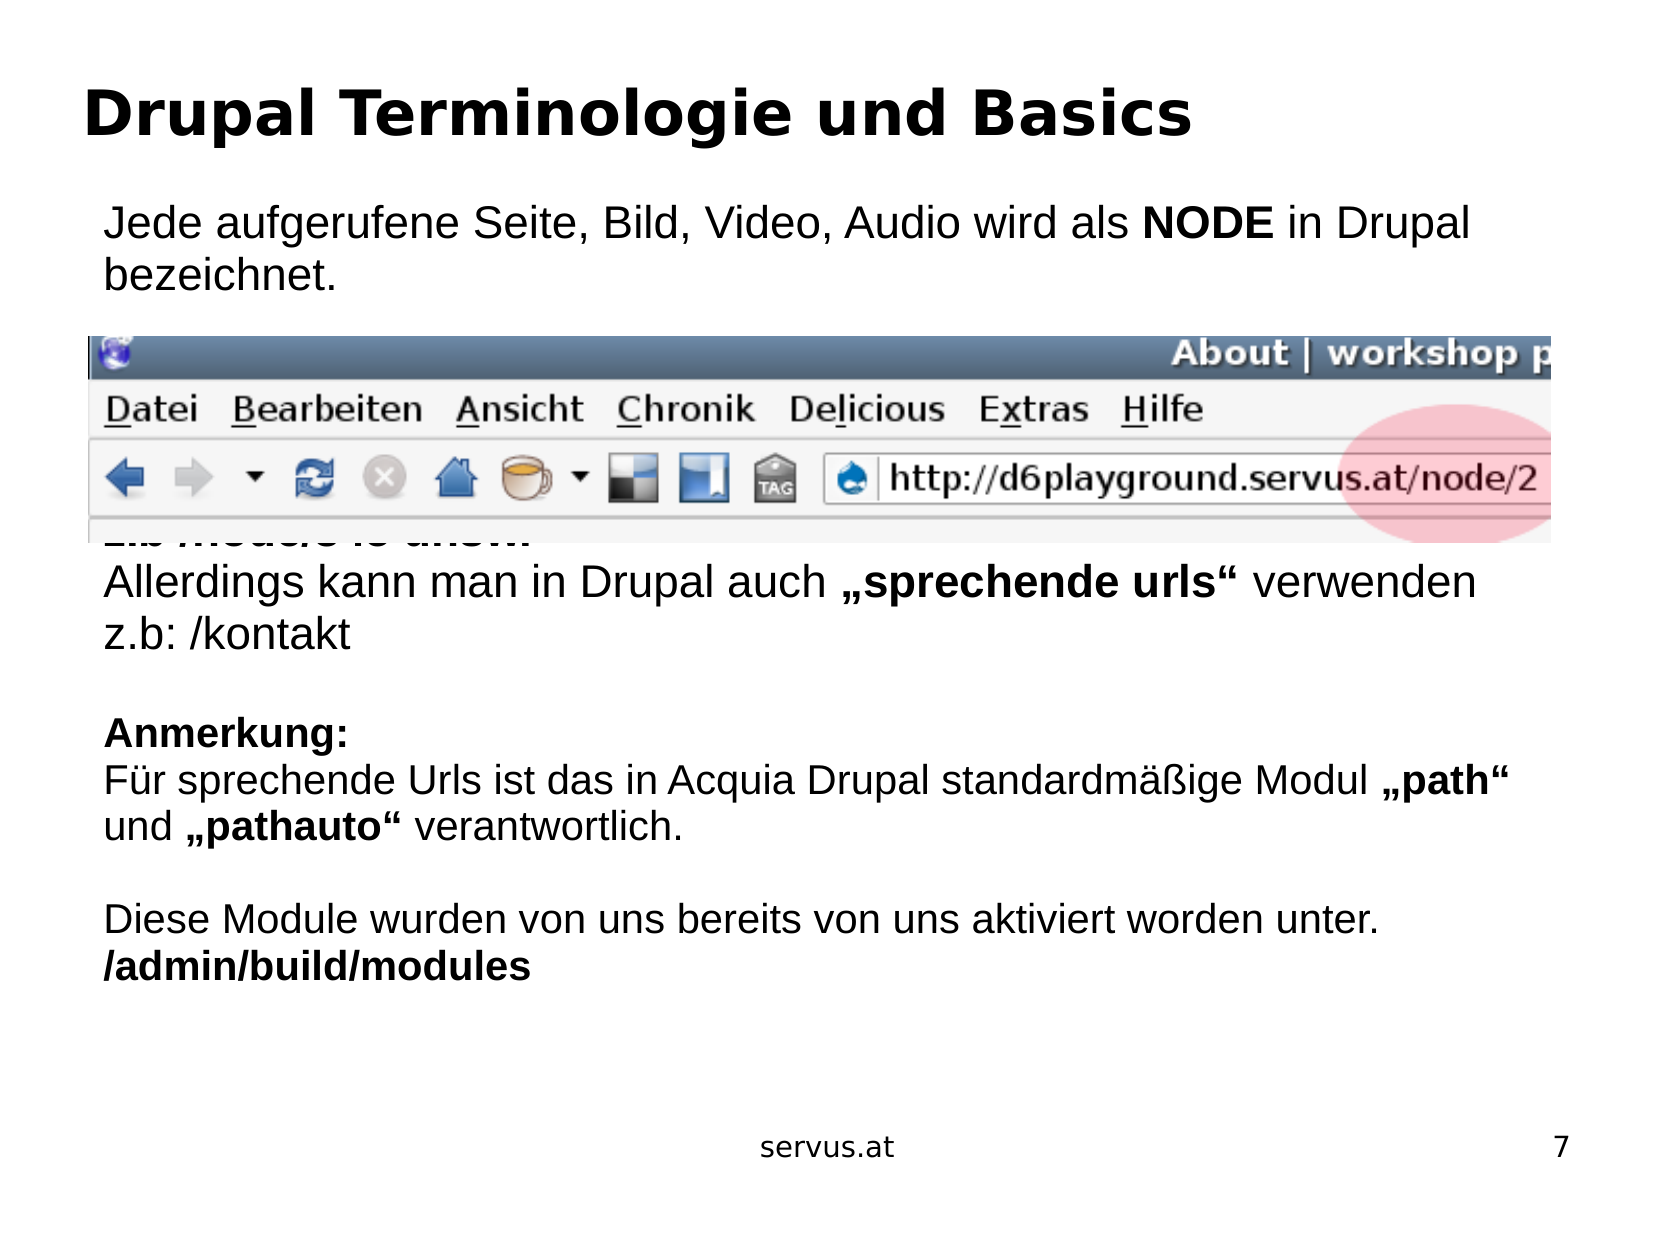

# Drupal Terminologie und Basics
Jede aufgerufene Seite, Bild, Video, Audio wird als NODE in Drupal bezeichnet.
z.b /node/345 unsw.
Allerdings kann man in Drupal auch „sprechende urls“ verwenden
z.b: /kontakt
Anmerkung:
Für sprechende Urls ist das in Acquia Drupal standardmäßige Modul „path“ und „pathauto“ verantwortlich.
Diese Module wurden von uns bereits von uns aktiviert worden unter.
/admin/build/modules
servus.at
7